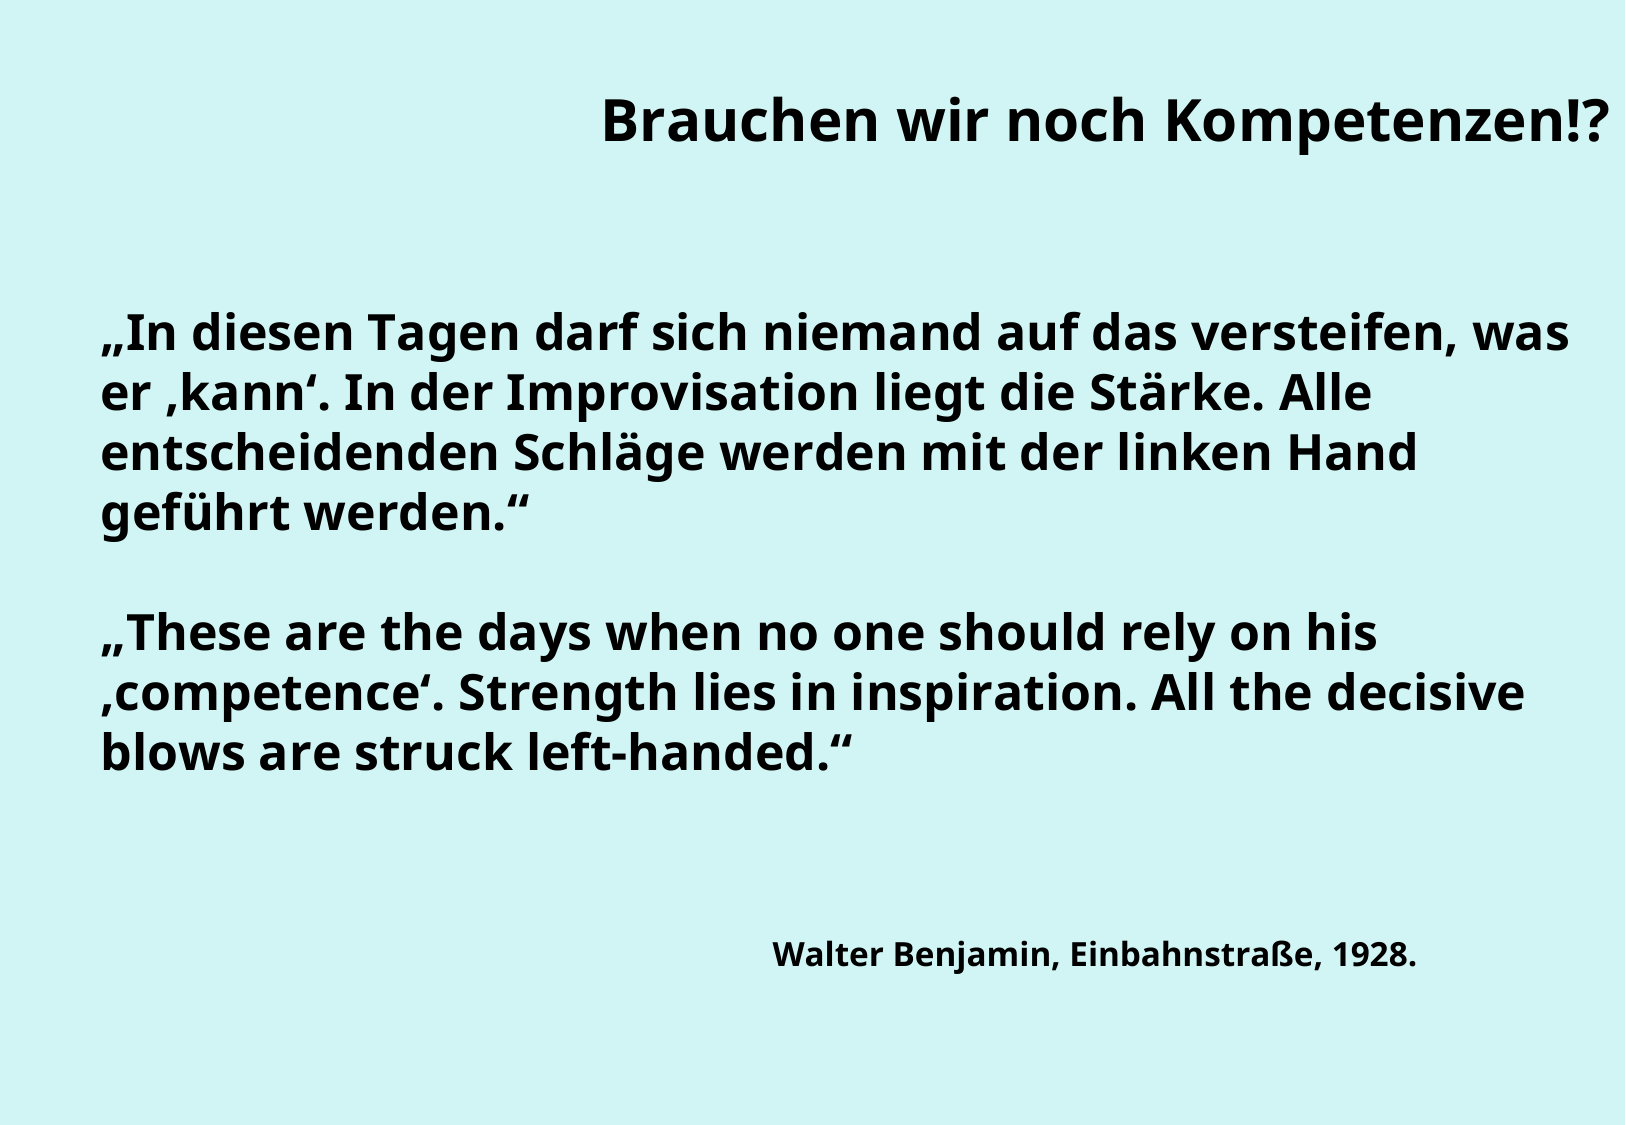

# Brauchen wir noch Kompetenzen!?
„In diesen Tagen darf sich niemand auf das versteifen, was er ‚kann‘. In der Improvisation liegt die Stärke. Alle entscheidenden Schläge werden mit der linken Hand geführt werden.“
„These are the days when no one should rely on his ‚competence‘. Strength lies in inspiration. All the decisive blows are struck left-handed.“
Walter Benjamin, Einbahnstraße, 1928.